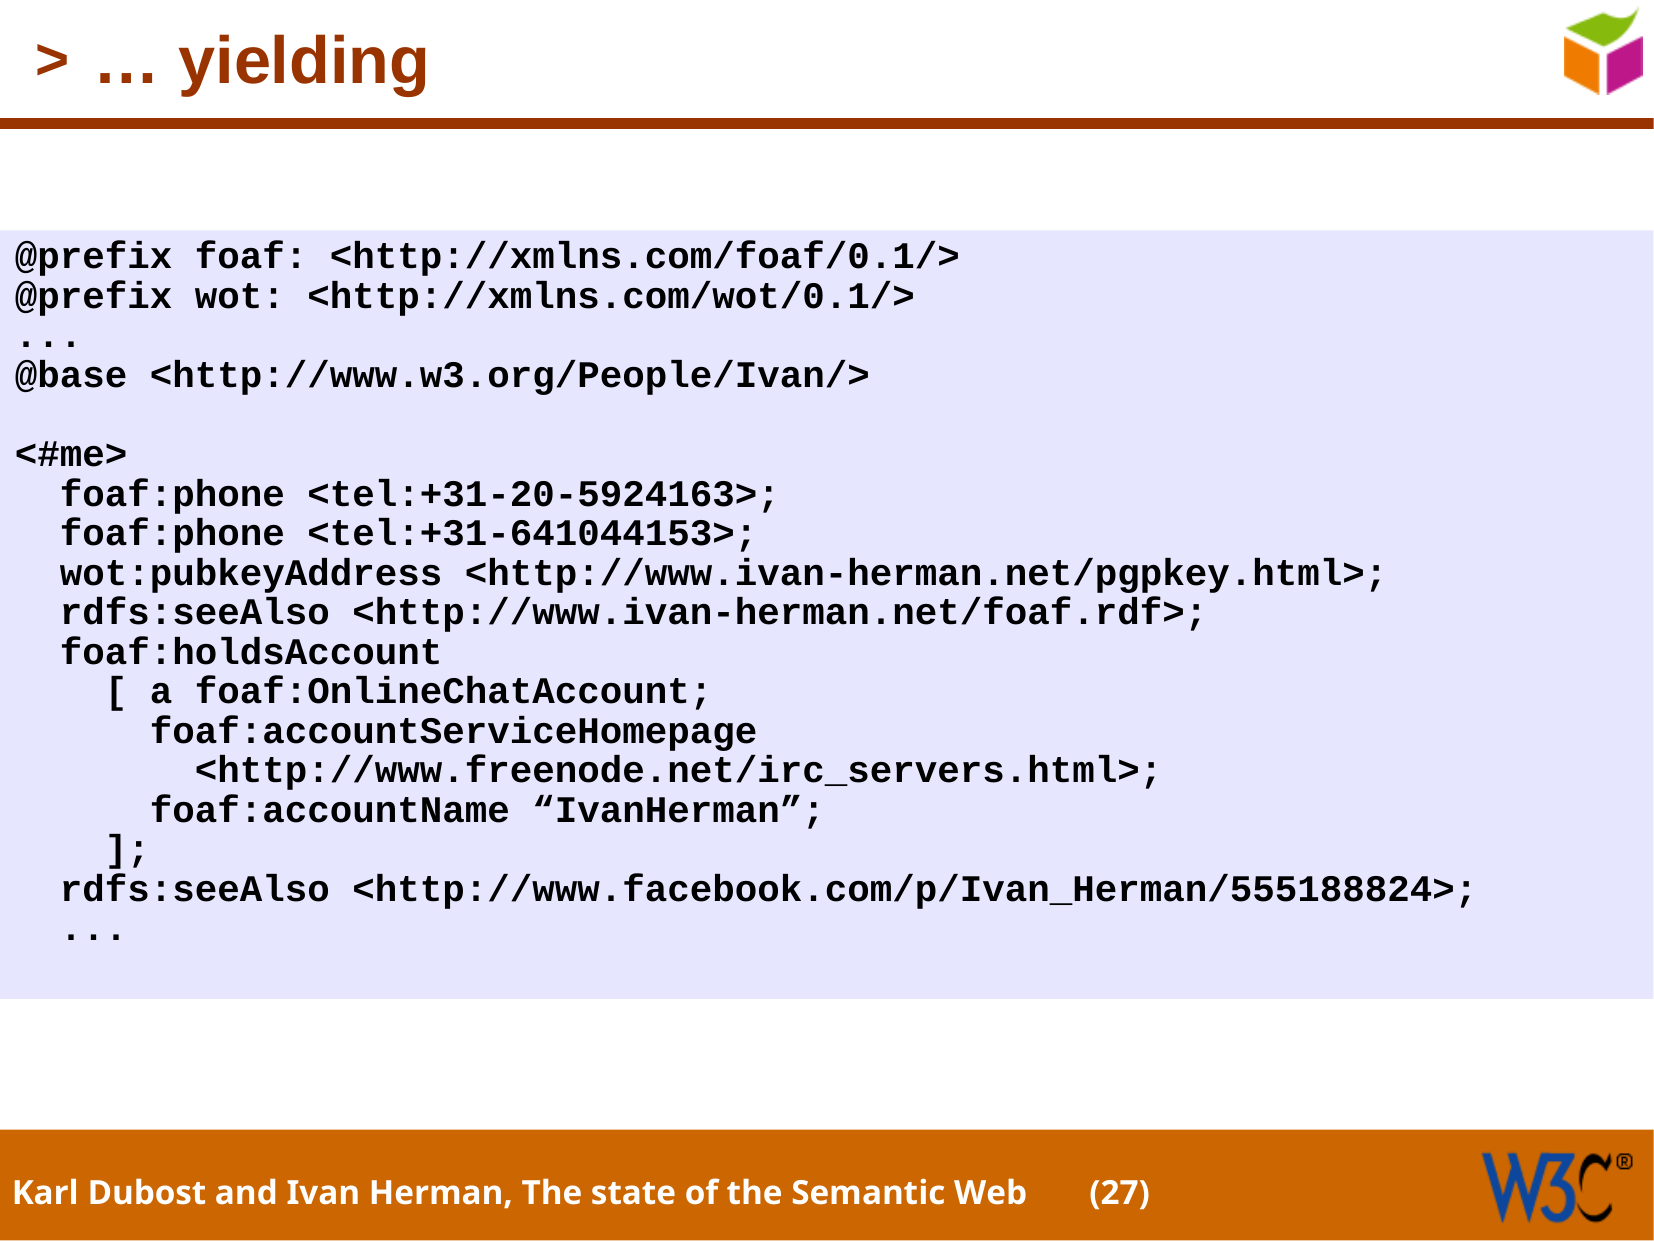

# … yielding
@prefix foaf: <http://xmlns.com/foaf/0.1/>
@prefix wot: <http://xmlns.com/wot/0.1/>
...
@base <http://www.w3.org/People/Ivan/>
<#me>
 foaf:phone <tel:+31-20-5924163>;
 foaf:phone <tel:+31-641044153>;
 wot:pubkeyAddress <http://www.ivan-herman.net/pgpkey.html>;
 rdfs:seeAlso <http://www.ivan-herman.net/foaf.rdf>;
 foaf:holdsAccount
 [ a foaf:OnlineChatAccount;
 foaf:accountServiceHomepage
 <http://www.freenode.net/irc_servers.html>;
 foaf:accountName “IvanHerman”;
 ];
 rdfs:seeAlso <http://www.facebook.com/p/Ivan_Herman/555188824>;
 ...